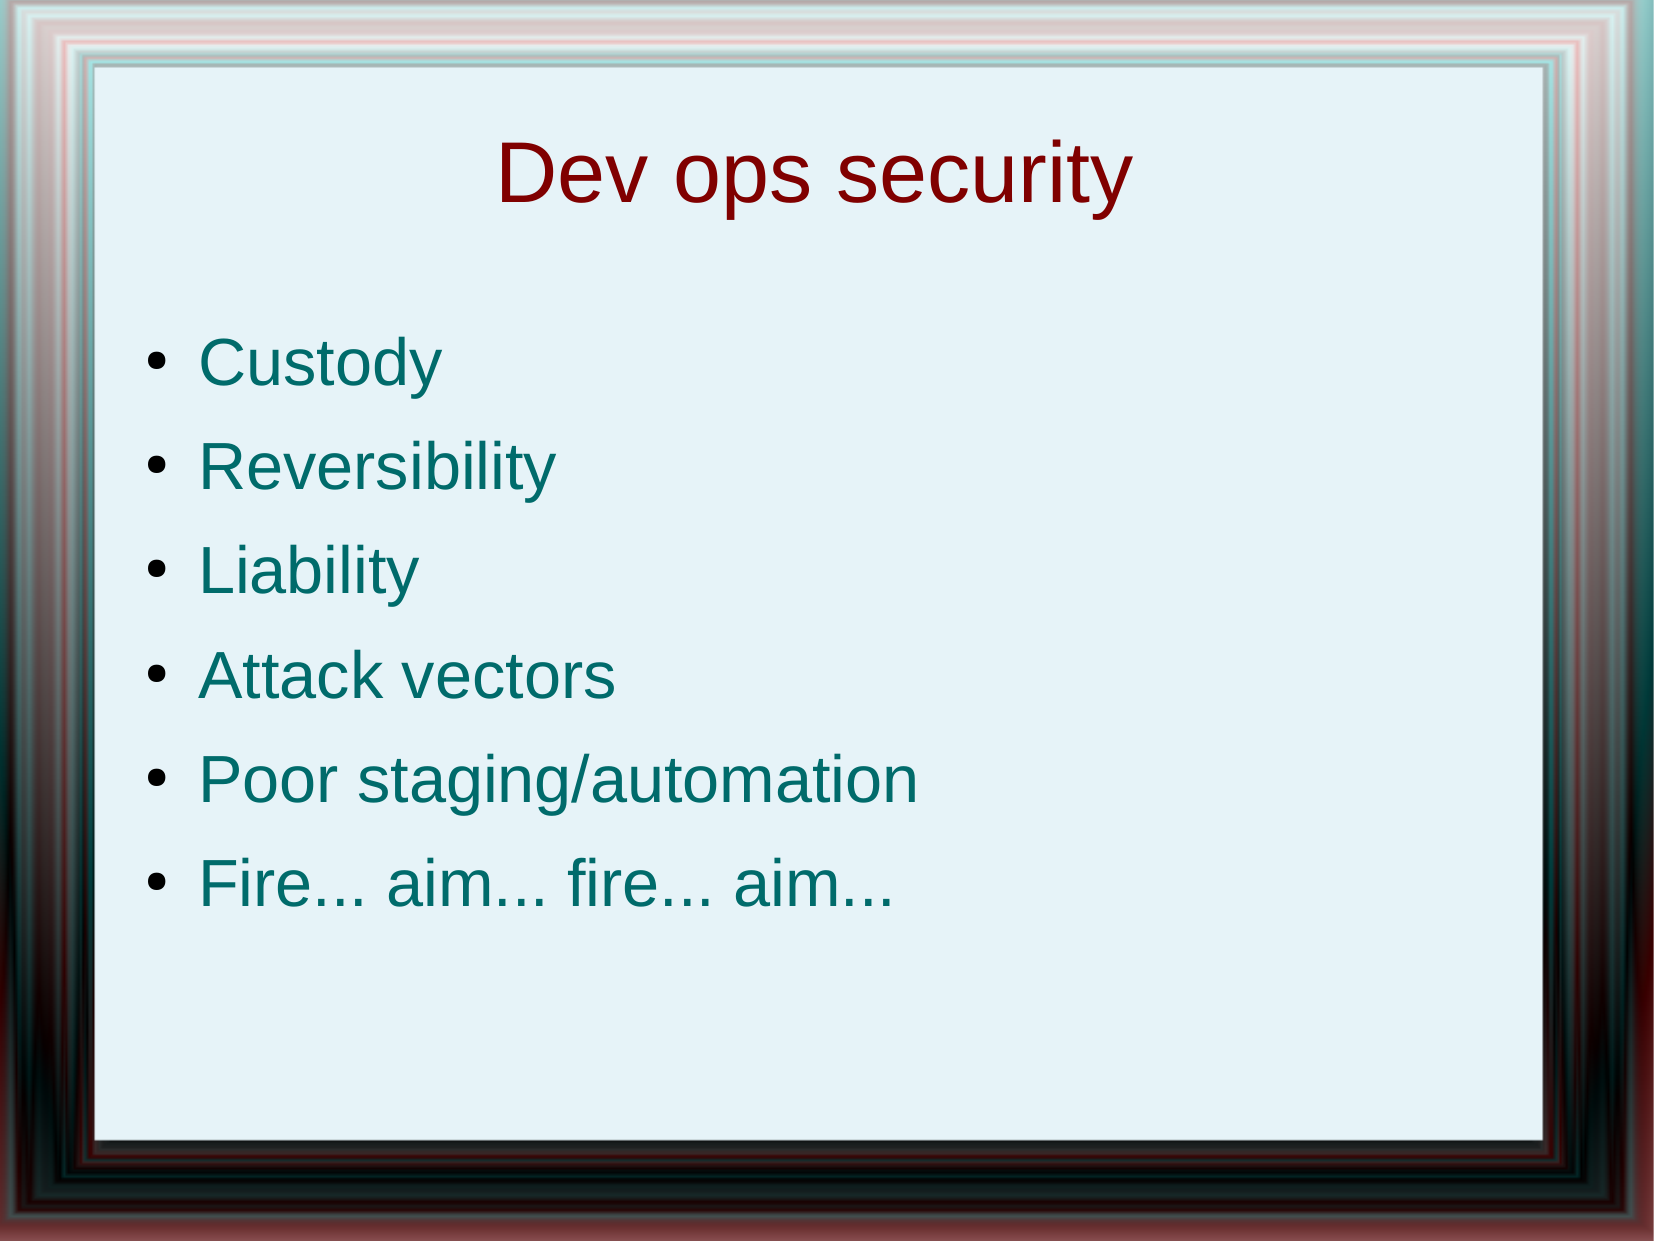

# Dev ops security
Custody
Reversibility
Liability
Attack vectors
Poor staging/automation
Fire... aim... fire... aim...